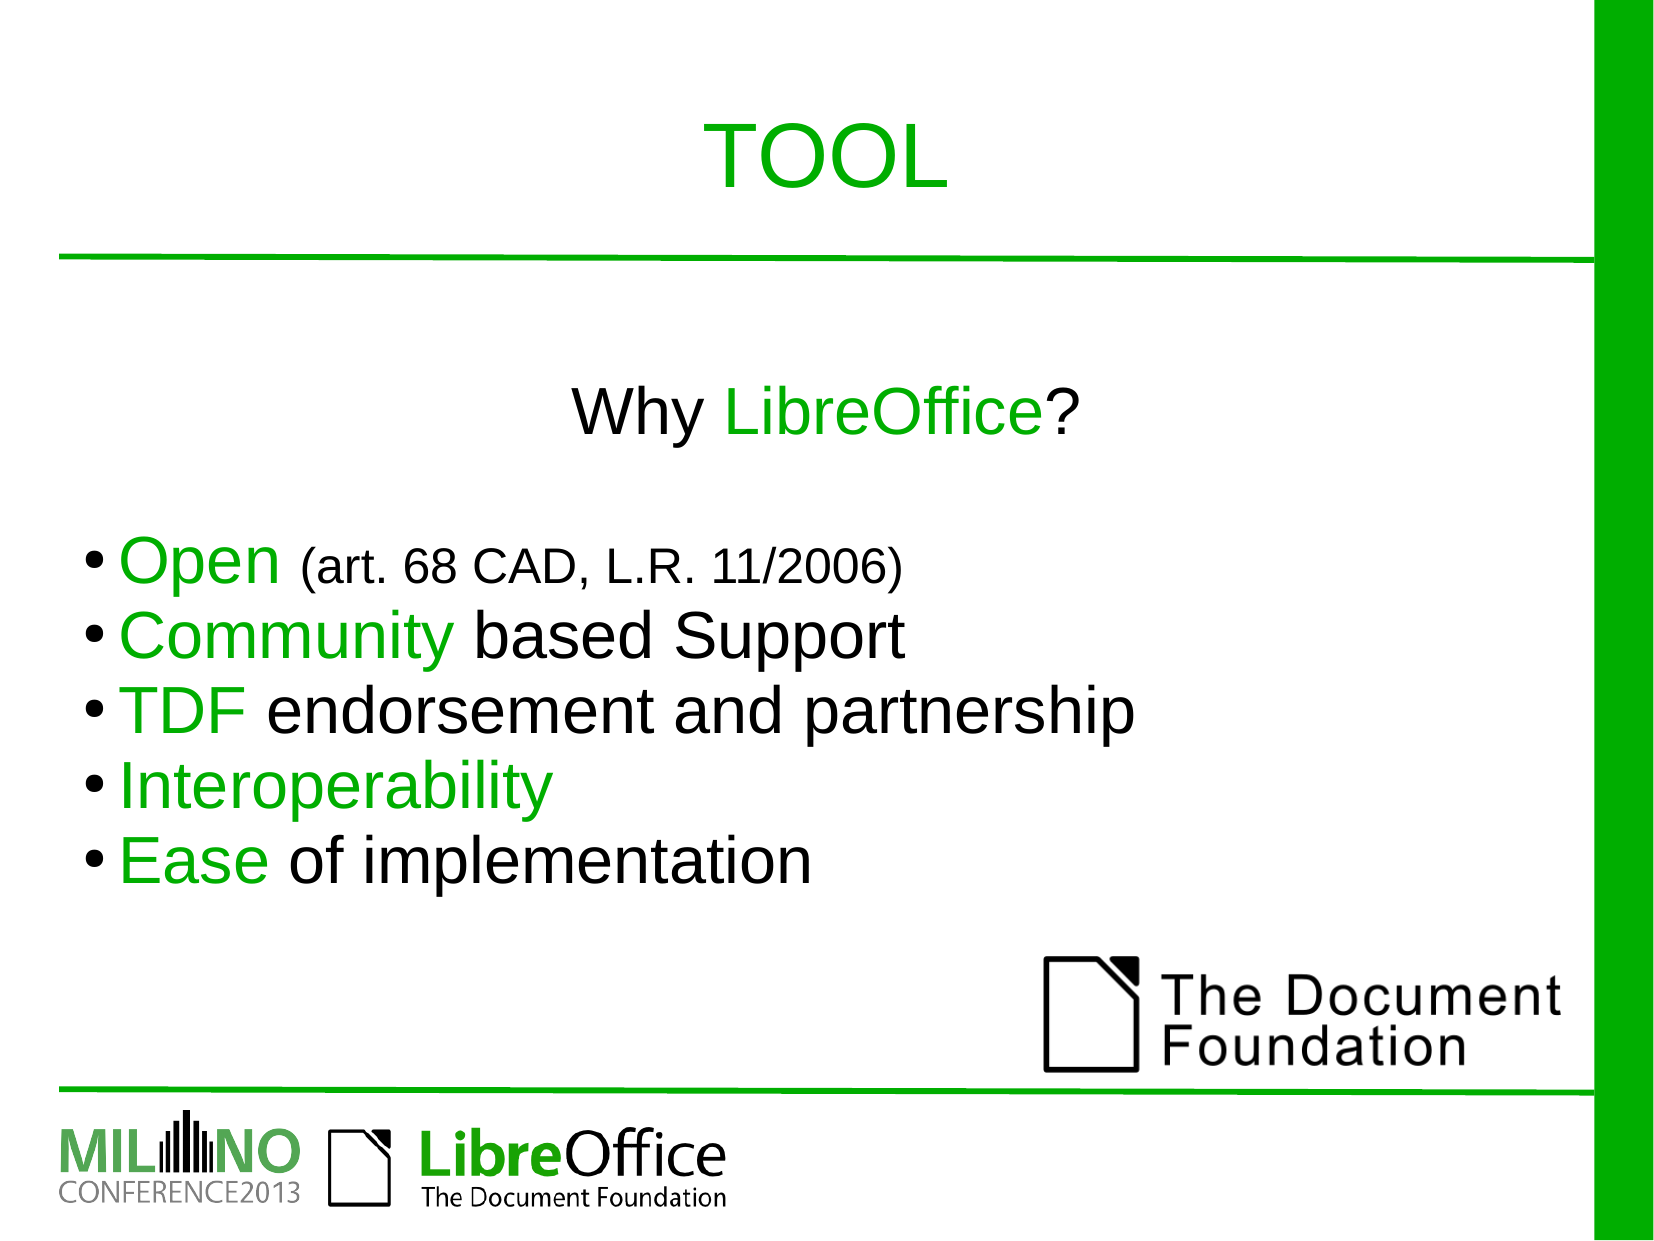

TOOL
# Why LibreOffice?
Open (art. 68 CAD, L.R. 11/2006)
Community based Support
TDF endorsement and partnership
Interoperability
Ease of implementation